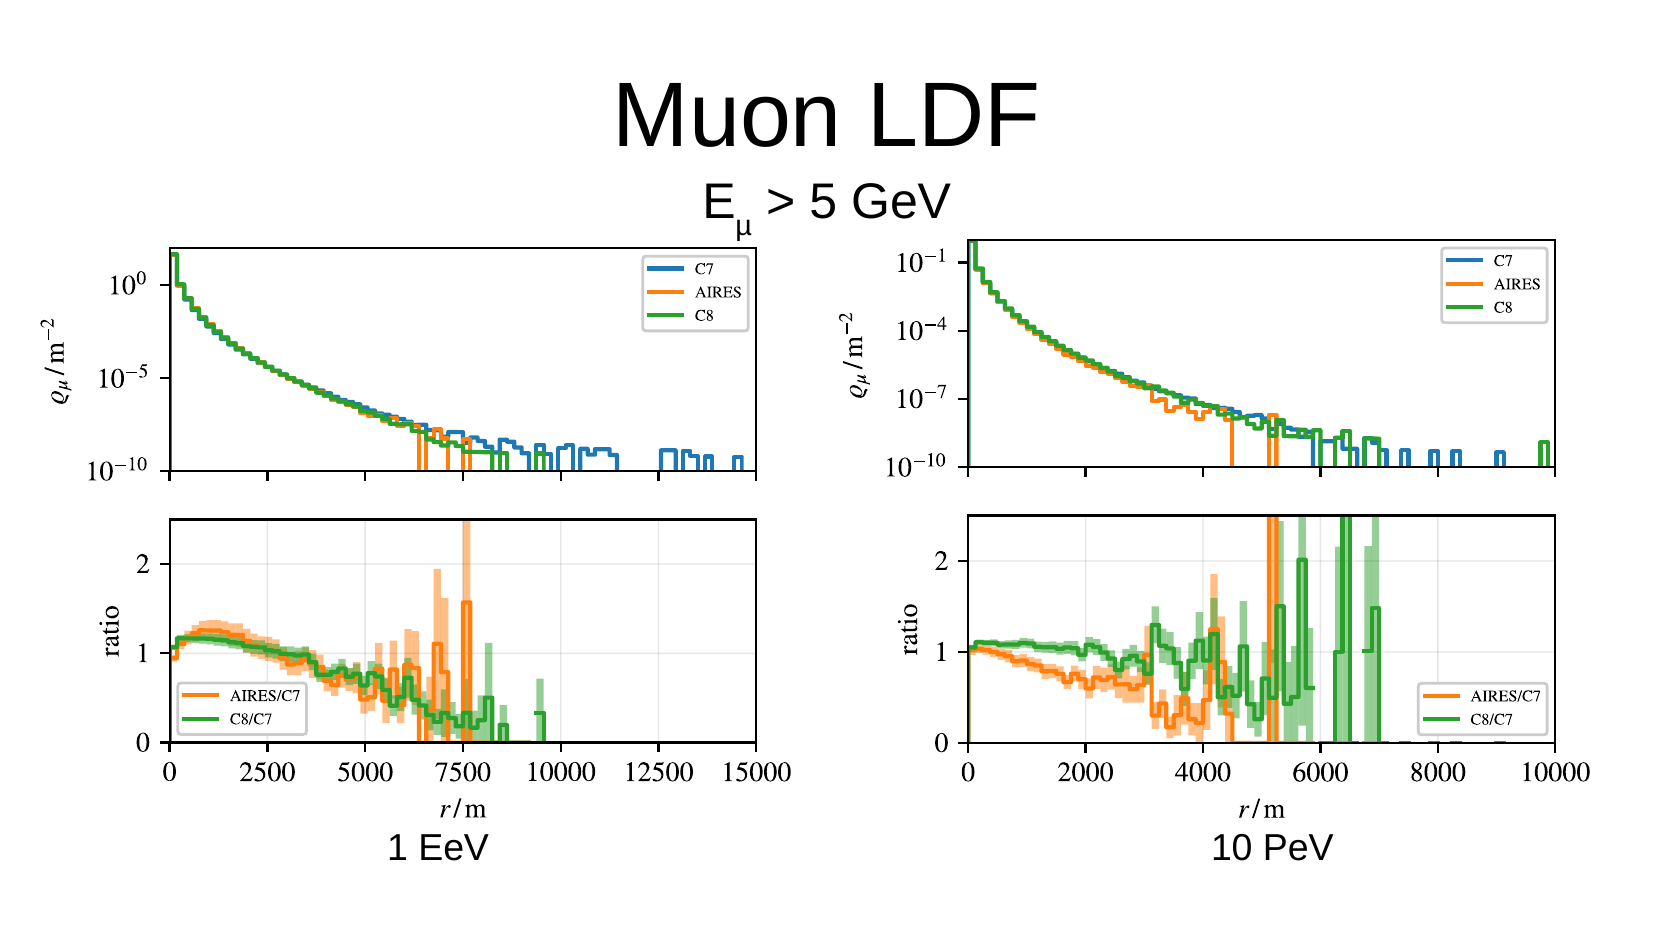

# Muon LDF
Eµ > 5 GeV
1 EeV
10 PeV